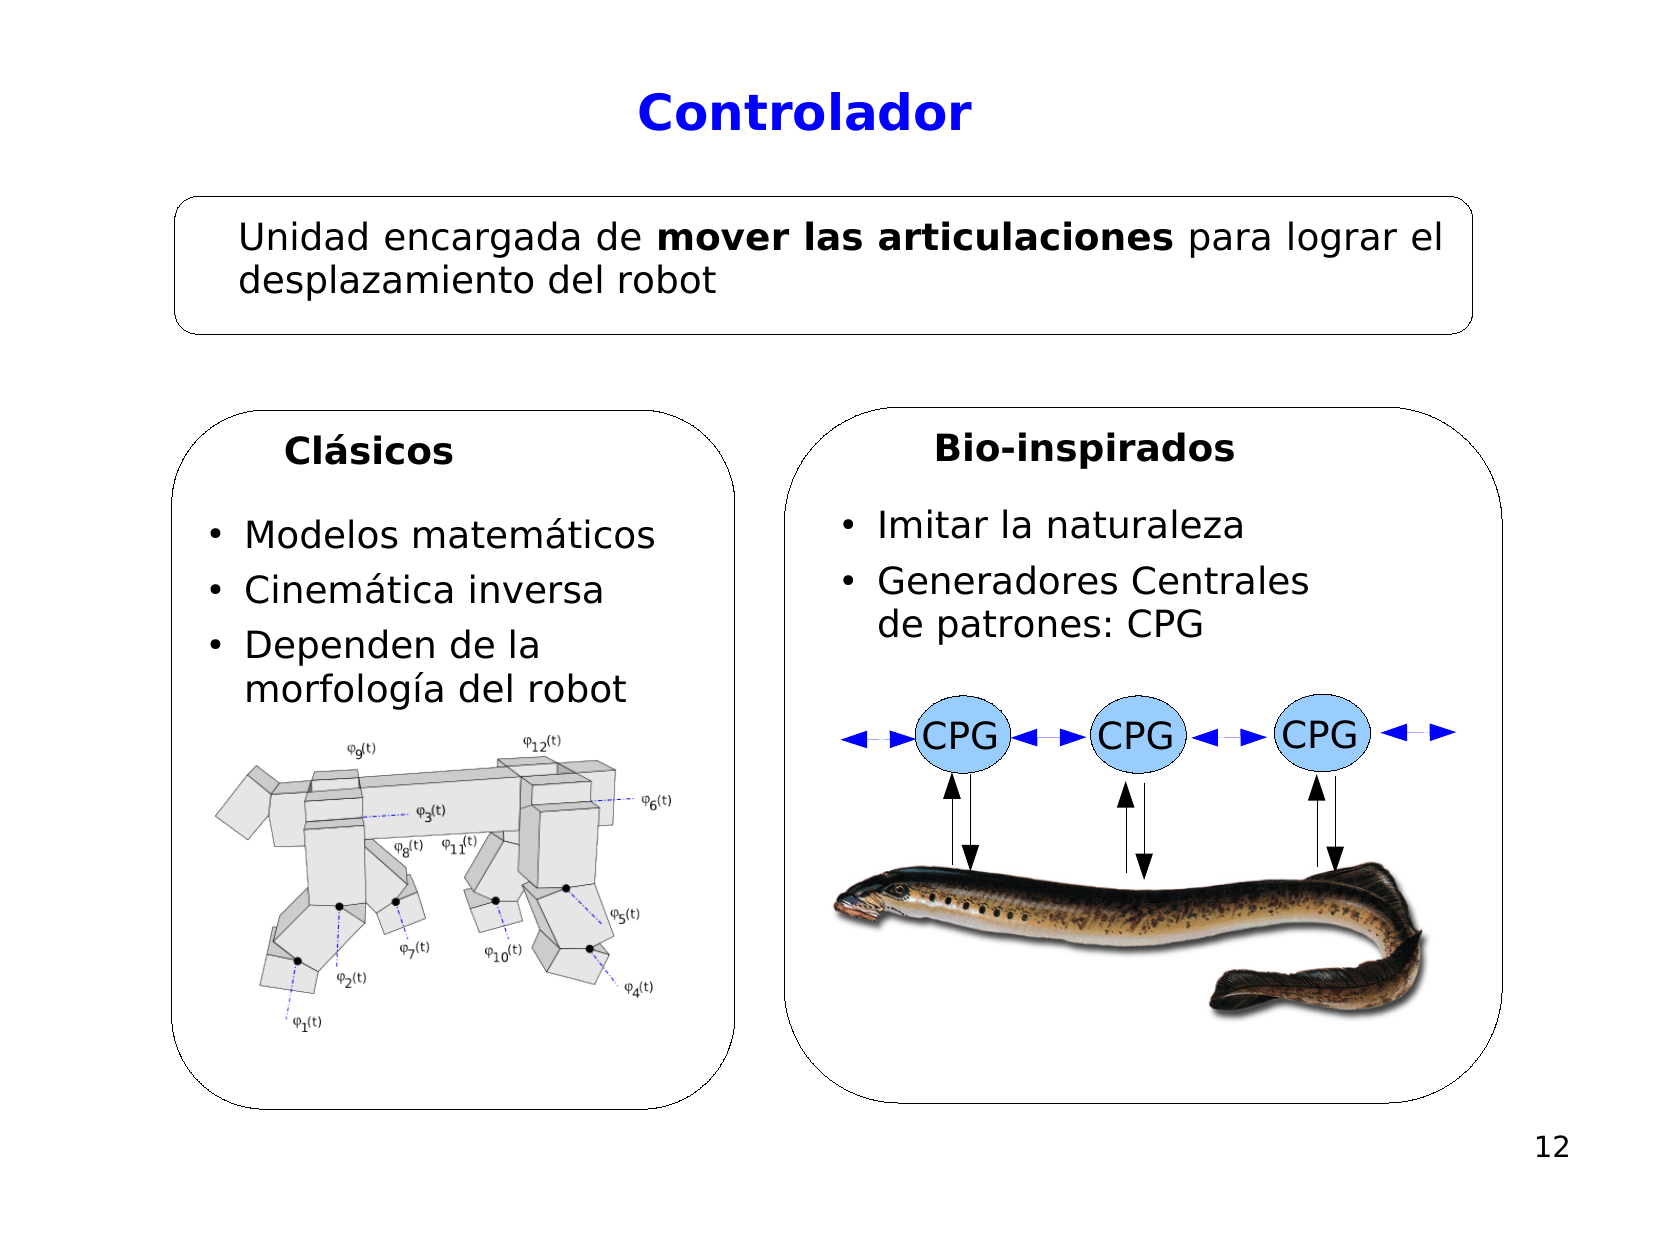

Controlador
Unidad encargada de mover las articulaciones para lograr el desplazamiento del robot
Bio-inspirados
Clásicos
Imitar la naturaleza
Generadores Centrales de patrones: CPG
Modelos matemáticos
Cinemática inversa
Dependen de la morfología del robot
CPG
CPG
CPG
12